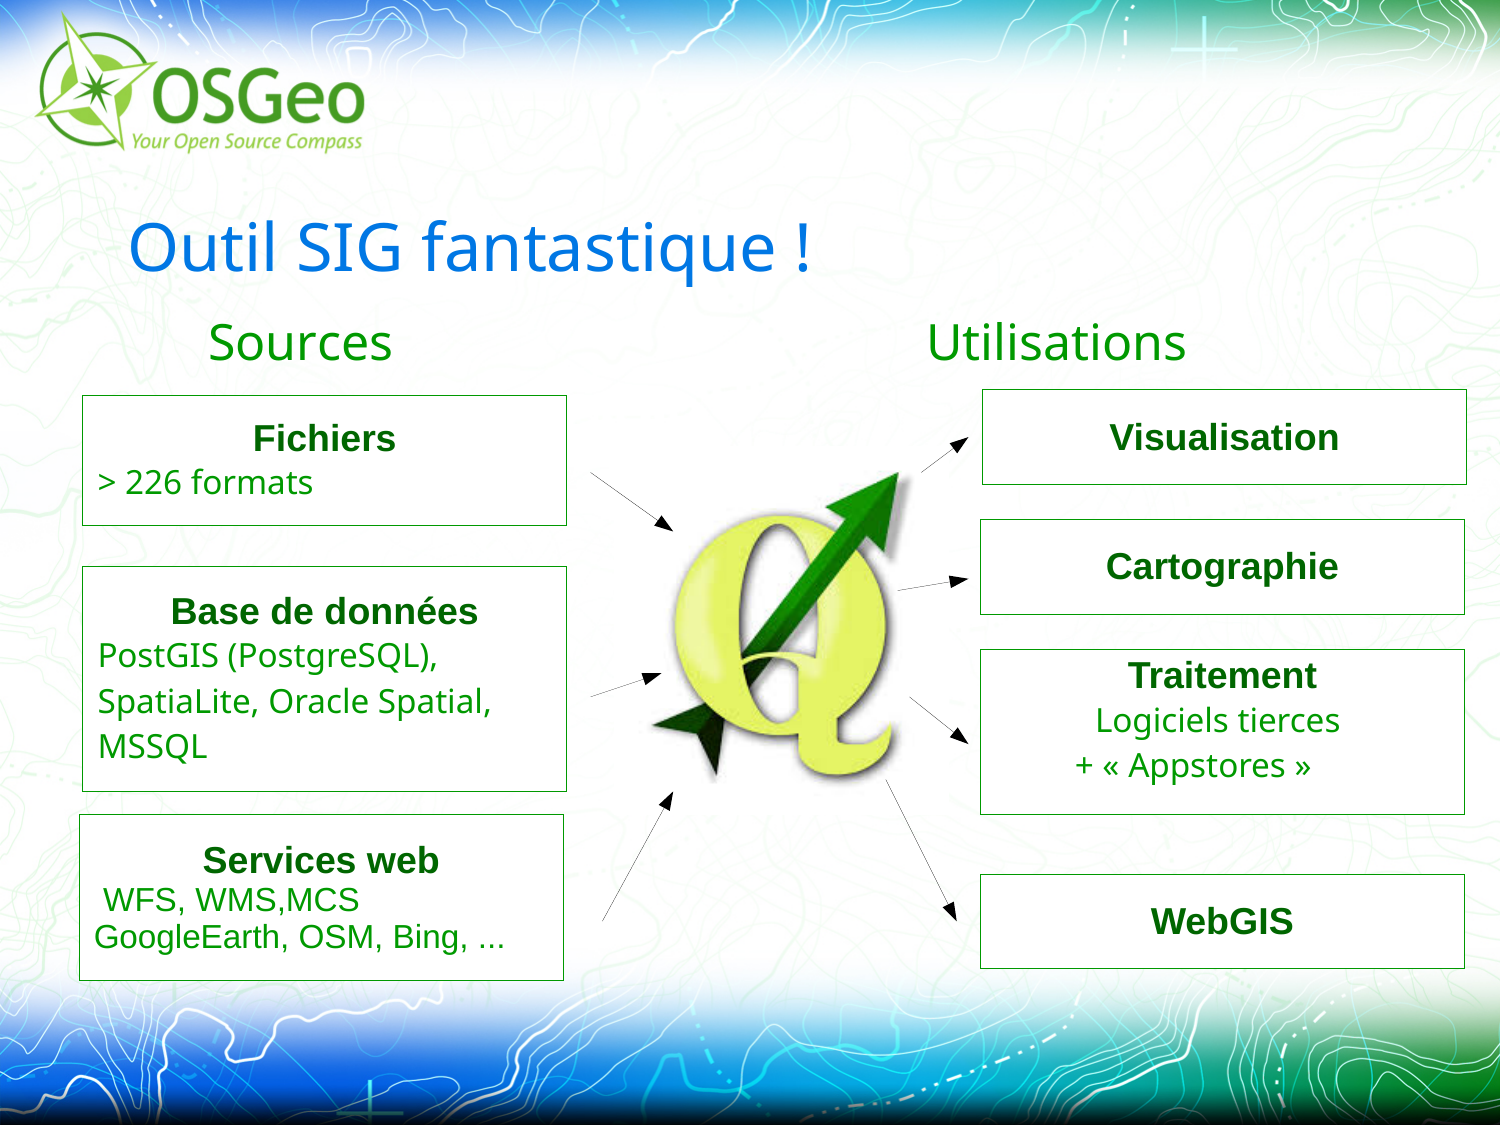

# Outil SIG fantastique !
 Sources Utilisations
Visualisation
Fichiers
> 226 formats
Cartographie
Base de données
PostGIS (PostgreSQL), SpatiaLite, Oracle Spatial, MSSQL
Traitement
Logiciels tierces
+ « Appstores »
Services web
 WFS, WMS,MCS
GoogleEarth, OSM, Bing, ...
WebGIS